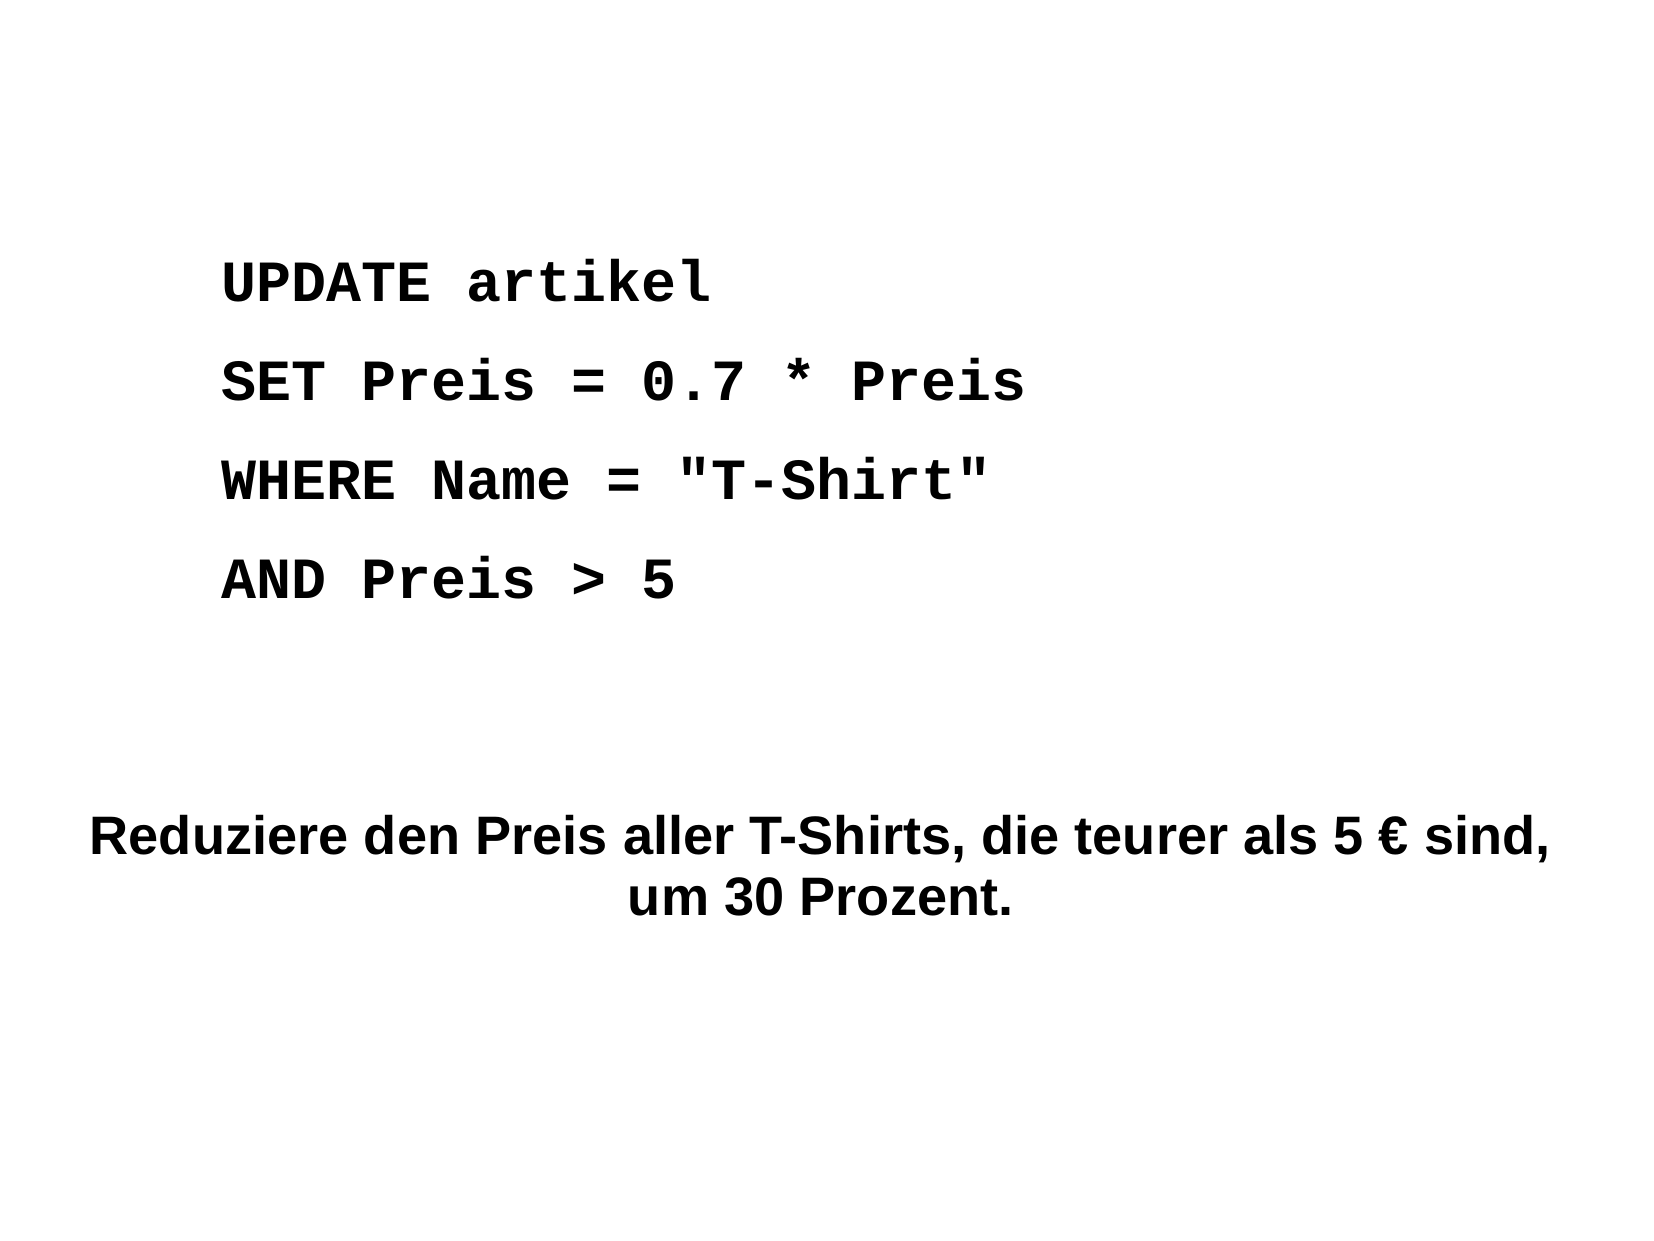

UPDATE artikel
SET Preis = 0.7 * Preis
WHERE Name = "T-Shirt"
AND Preis > 5
# Reduziere den Preis aller T-Shirts, die teurer als 5 € sind, um 30 Prozent.